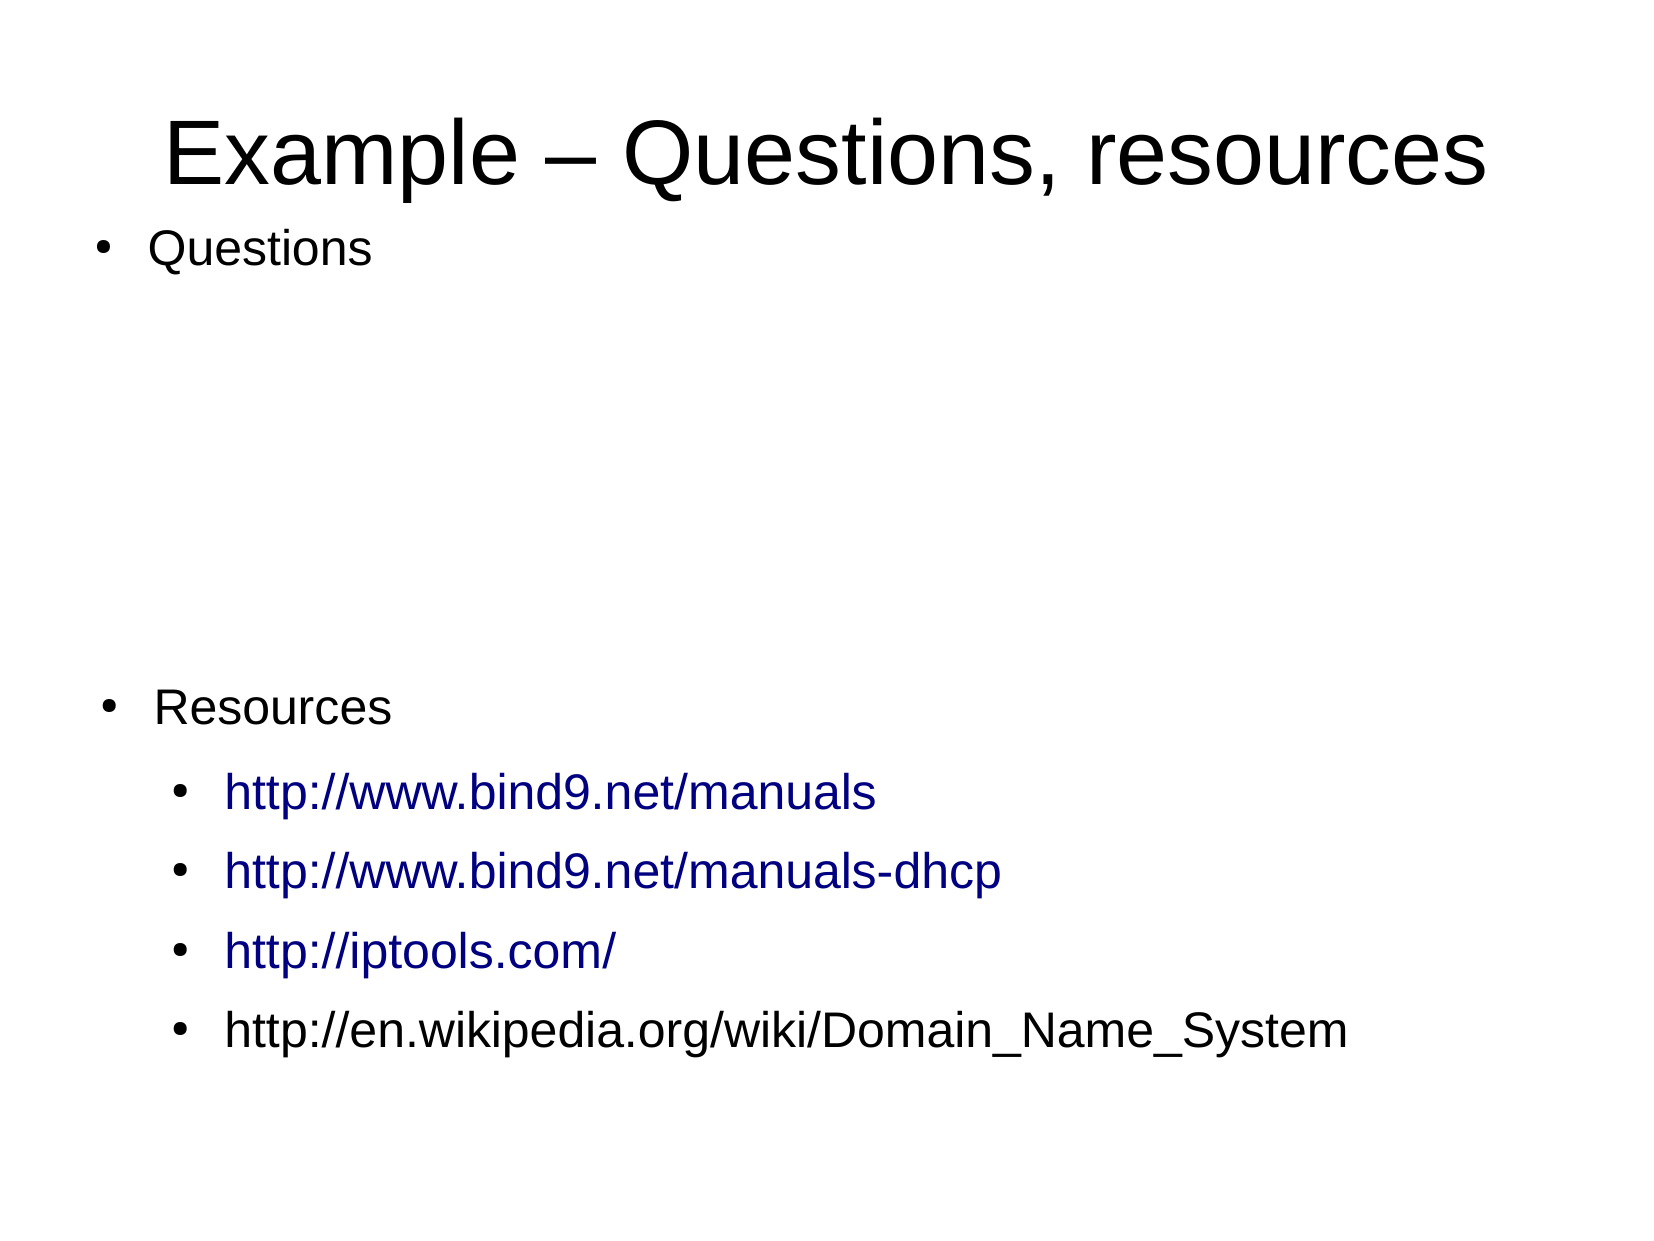

# Example – Questions, resources
Questions
Resources
http://www.bind9.net/manuals
http://www.bind9.net/manuals-dhcp
http://iptools.com/
http://en.wikipedia.org/wiki/Domain_Name_System